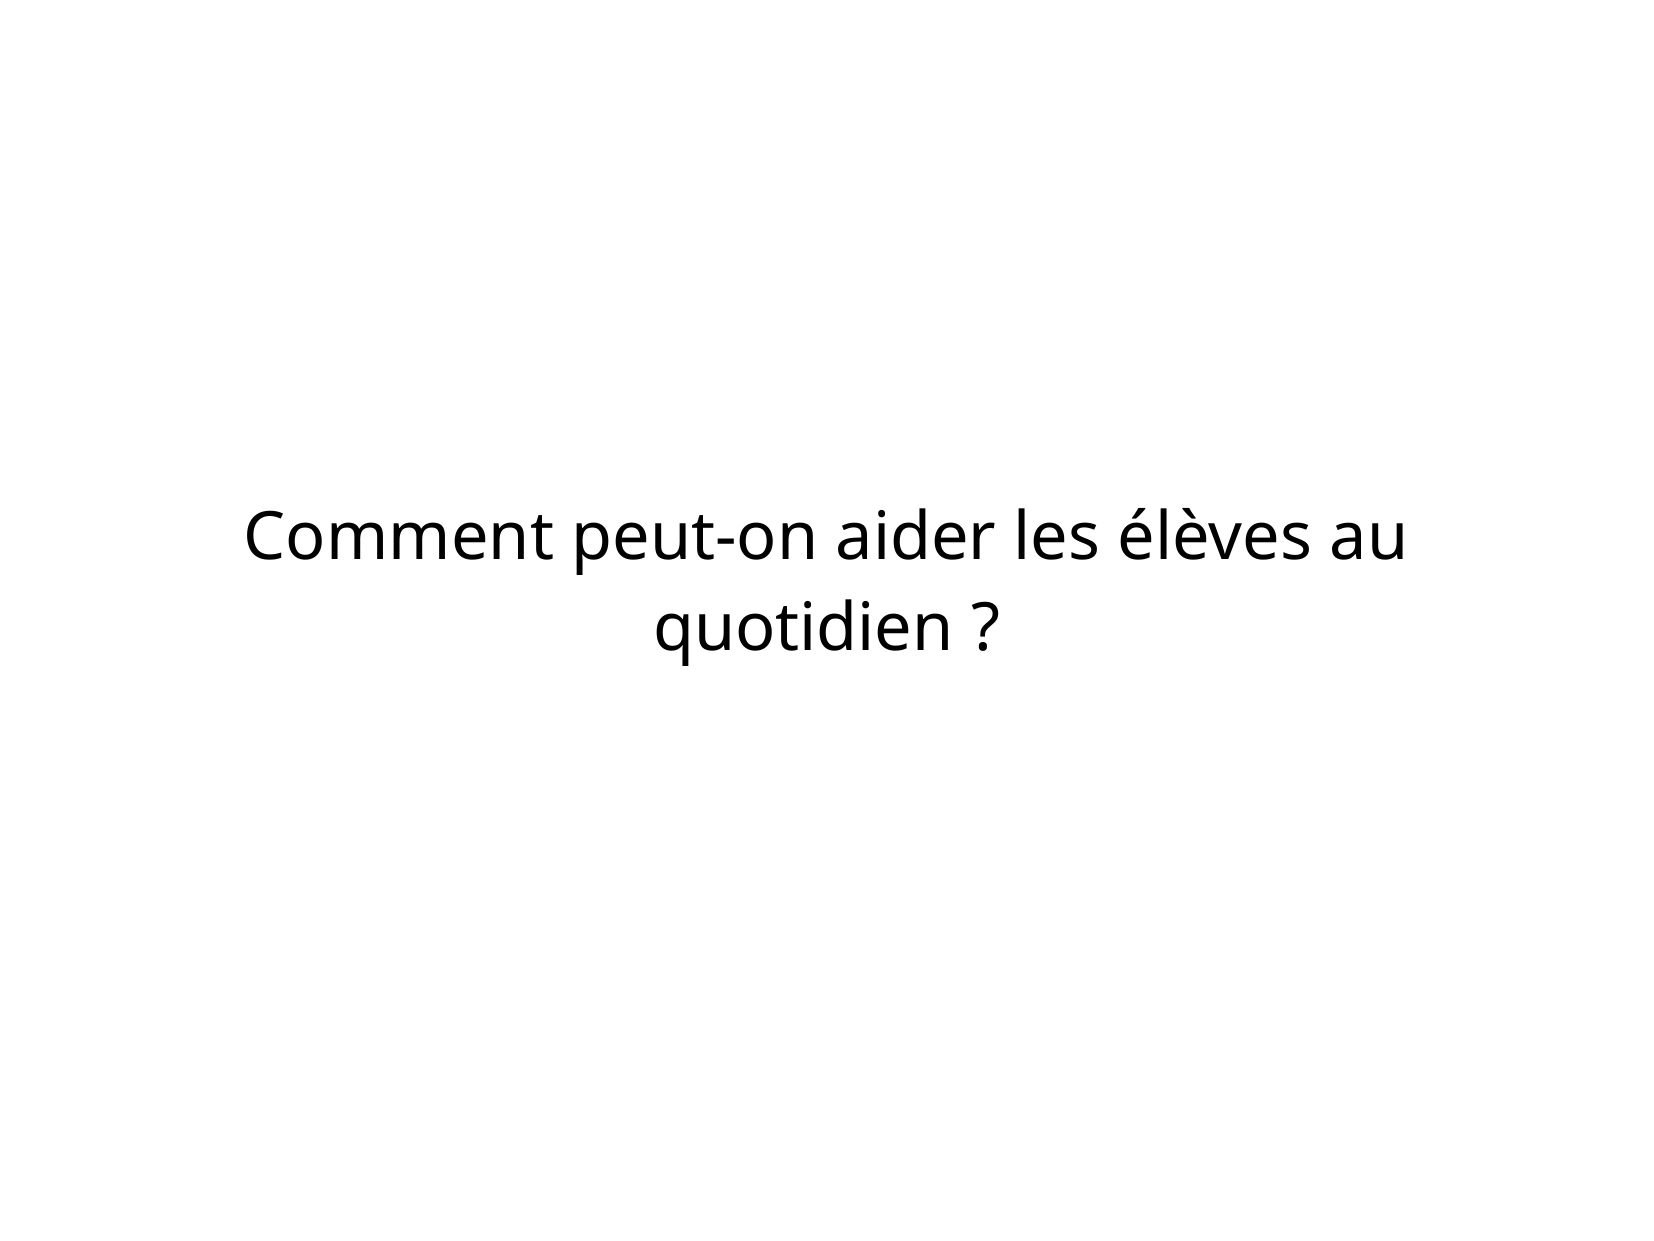

# Comment peut-on aider les élèves au quotidien ?